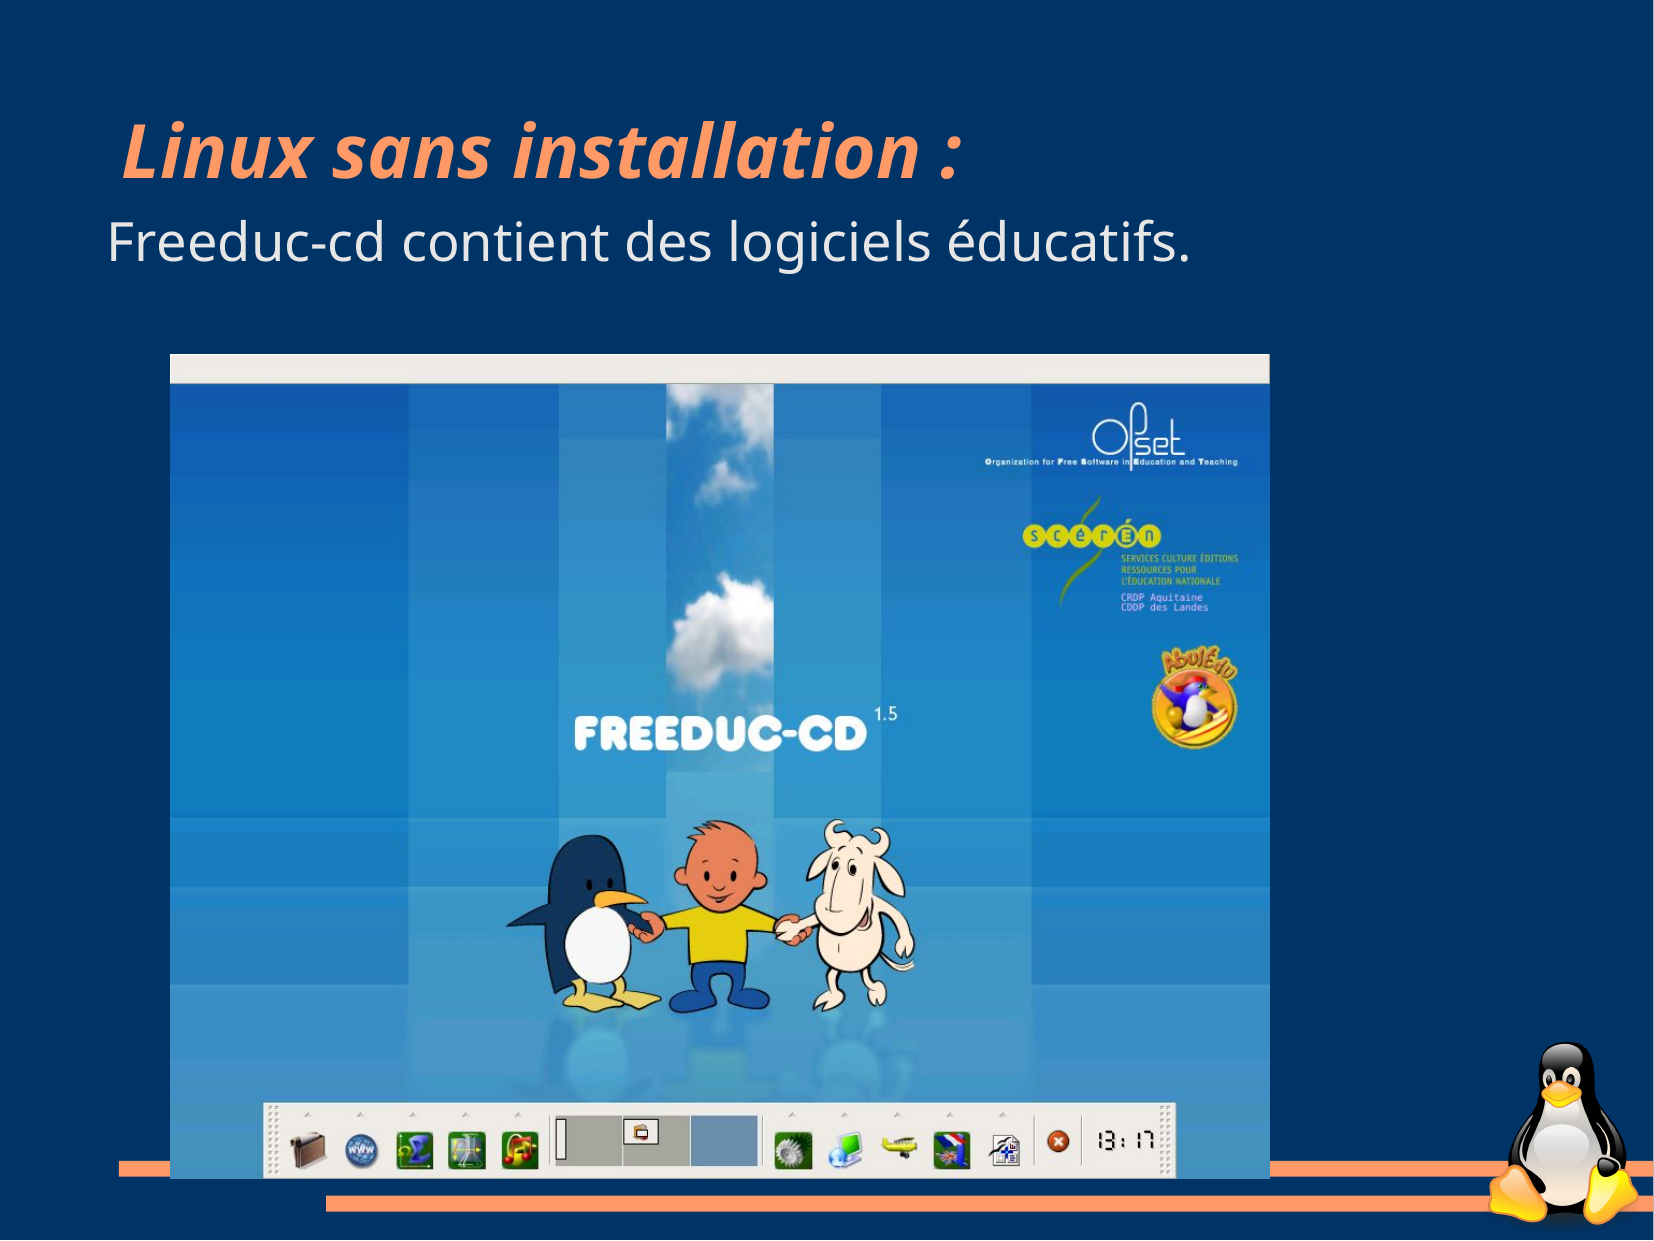

# Linux sans installation :
Freeduc-cd contient des logiciels éducatifs.